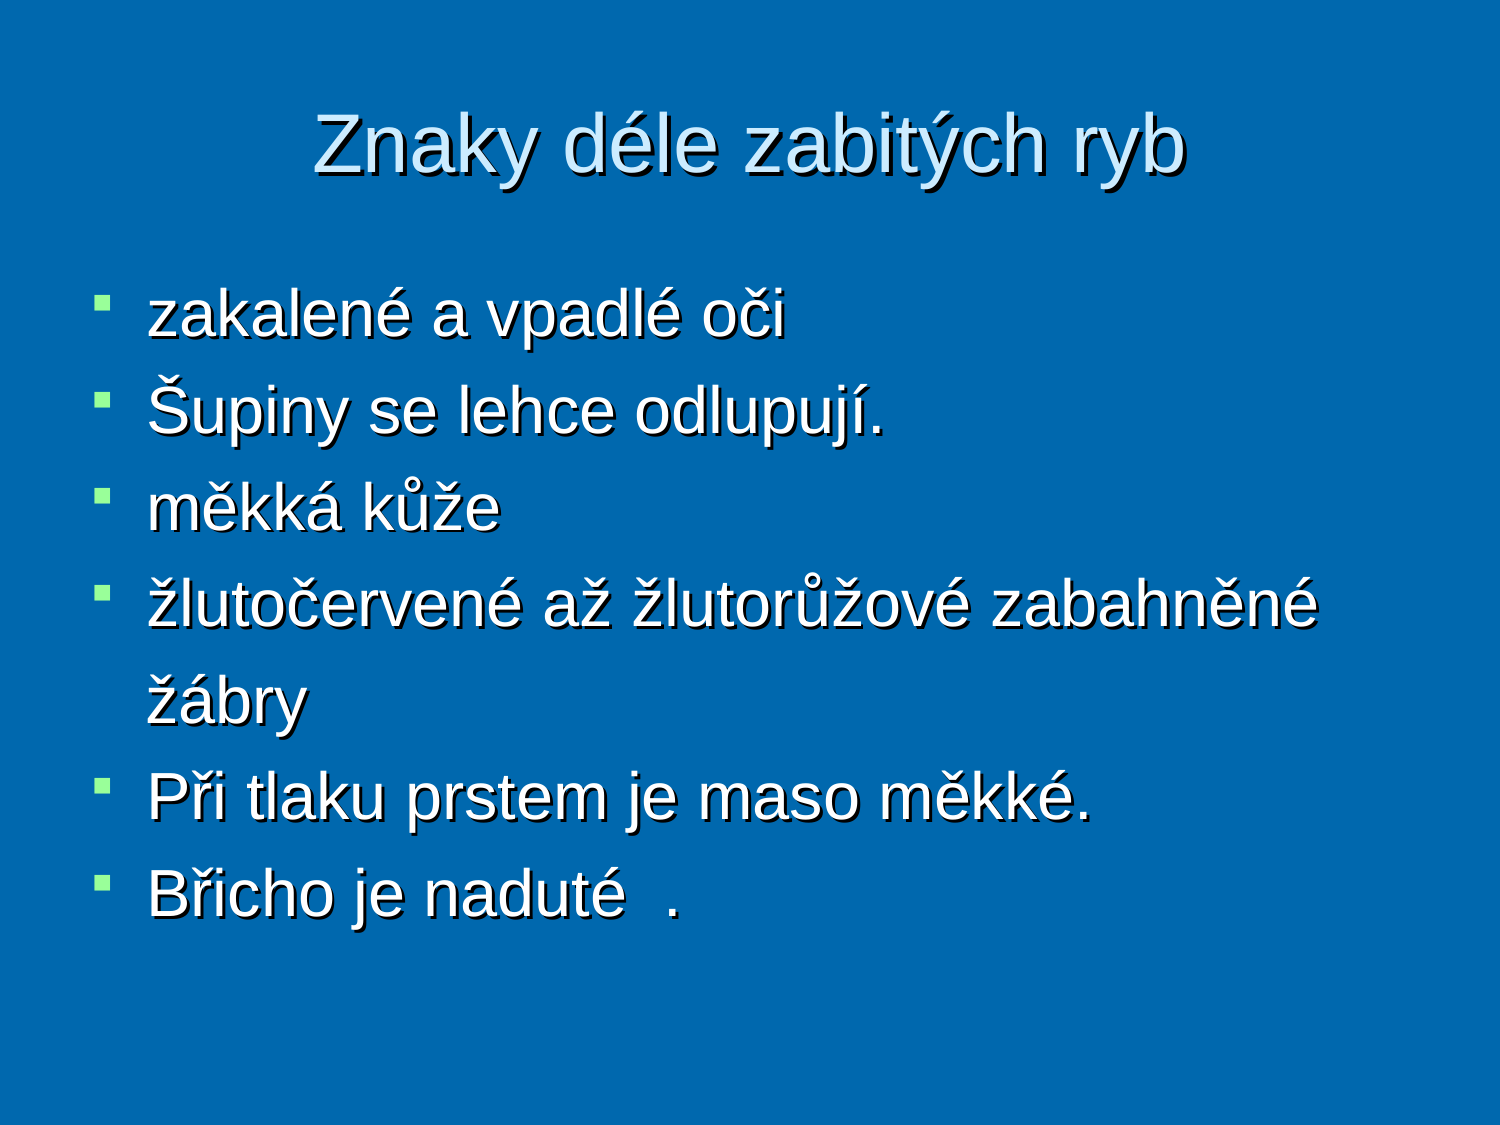

# Znaky déle zabitých ryb
zakalené a vpadlé oči
Šupiny se lehce odlupují.
měkká kůže
žlutočervené až žlutorůžové zabahněné
 žábry
Při tlaku prstem je maso měkké.
Břicho je naduté .